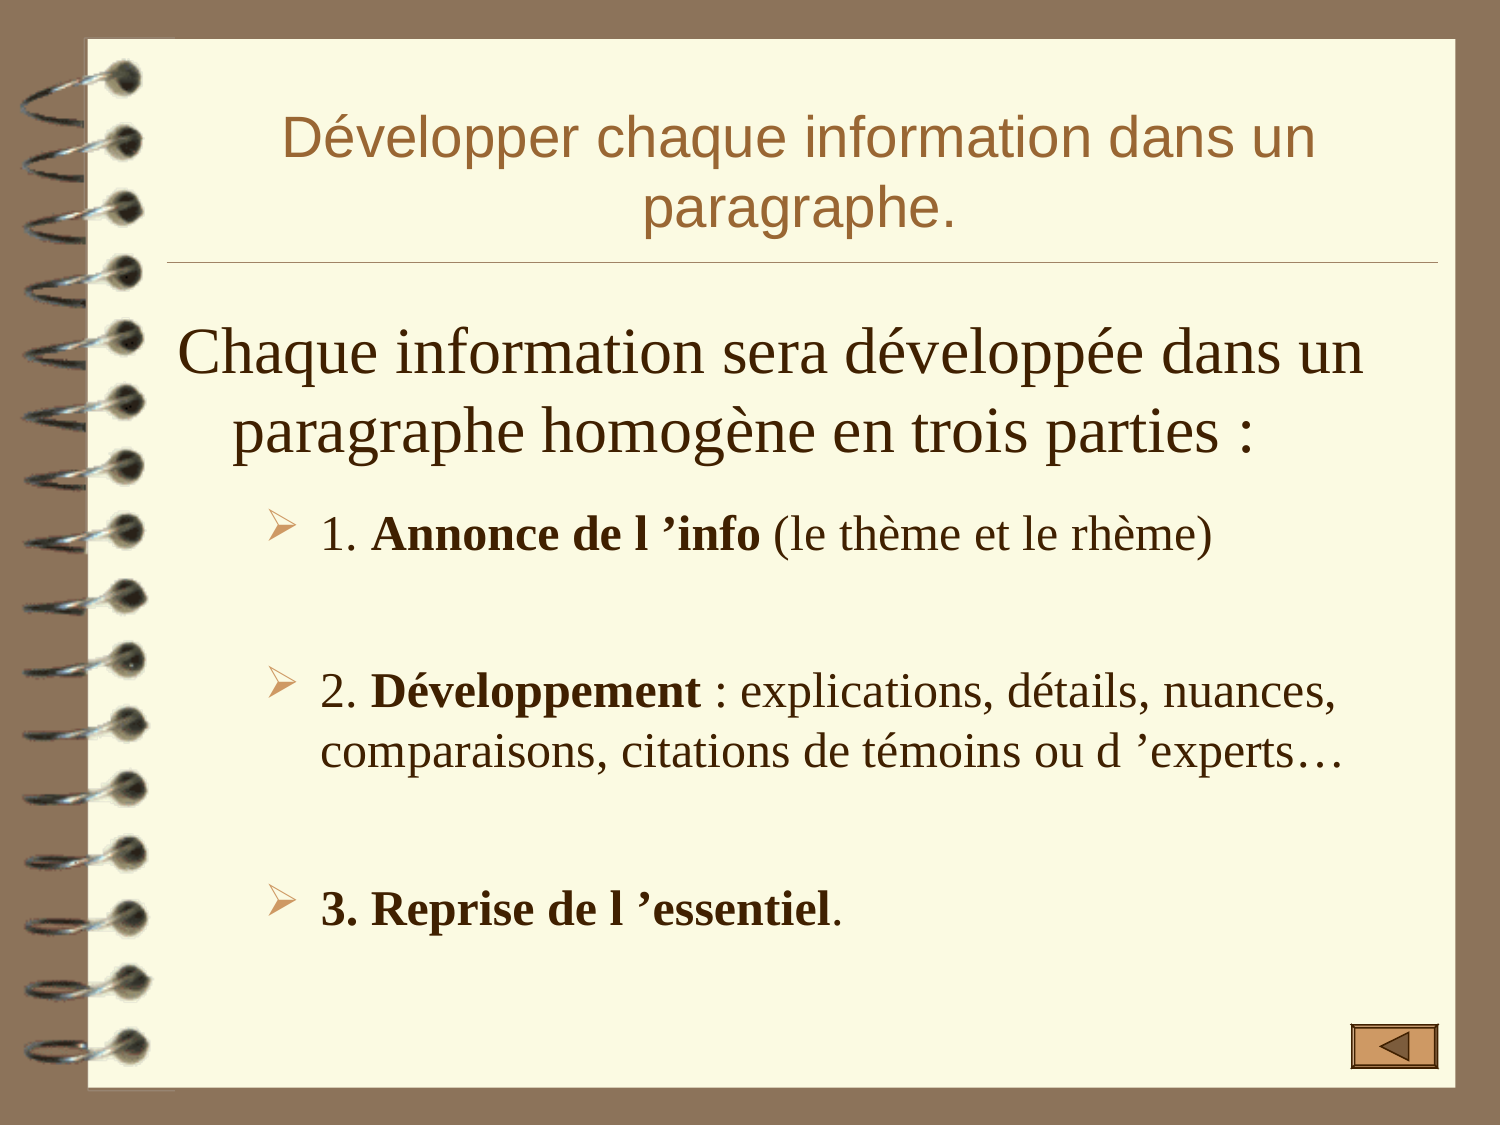

# Développer chaque information dans un paragraphe.
Chaque information sera développée dans un paragraphe homogène en trois parties :
1. Annonce de l ’info (le thème et le rhème)
2. Développement : explications, détails, nuances, comparaisons, citations de témoins ou d ’experts…
3. Reprise de l ’essentiel.